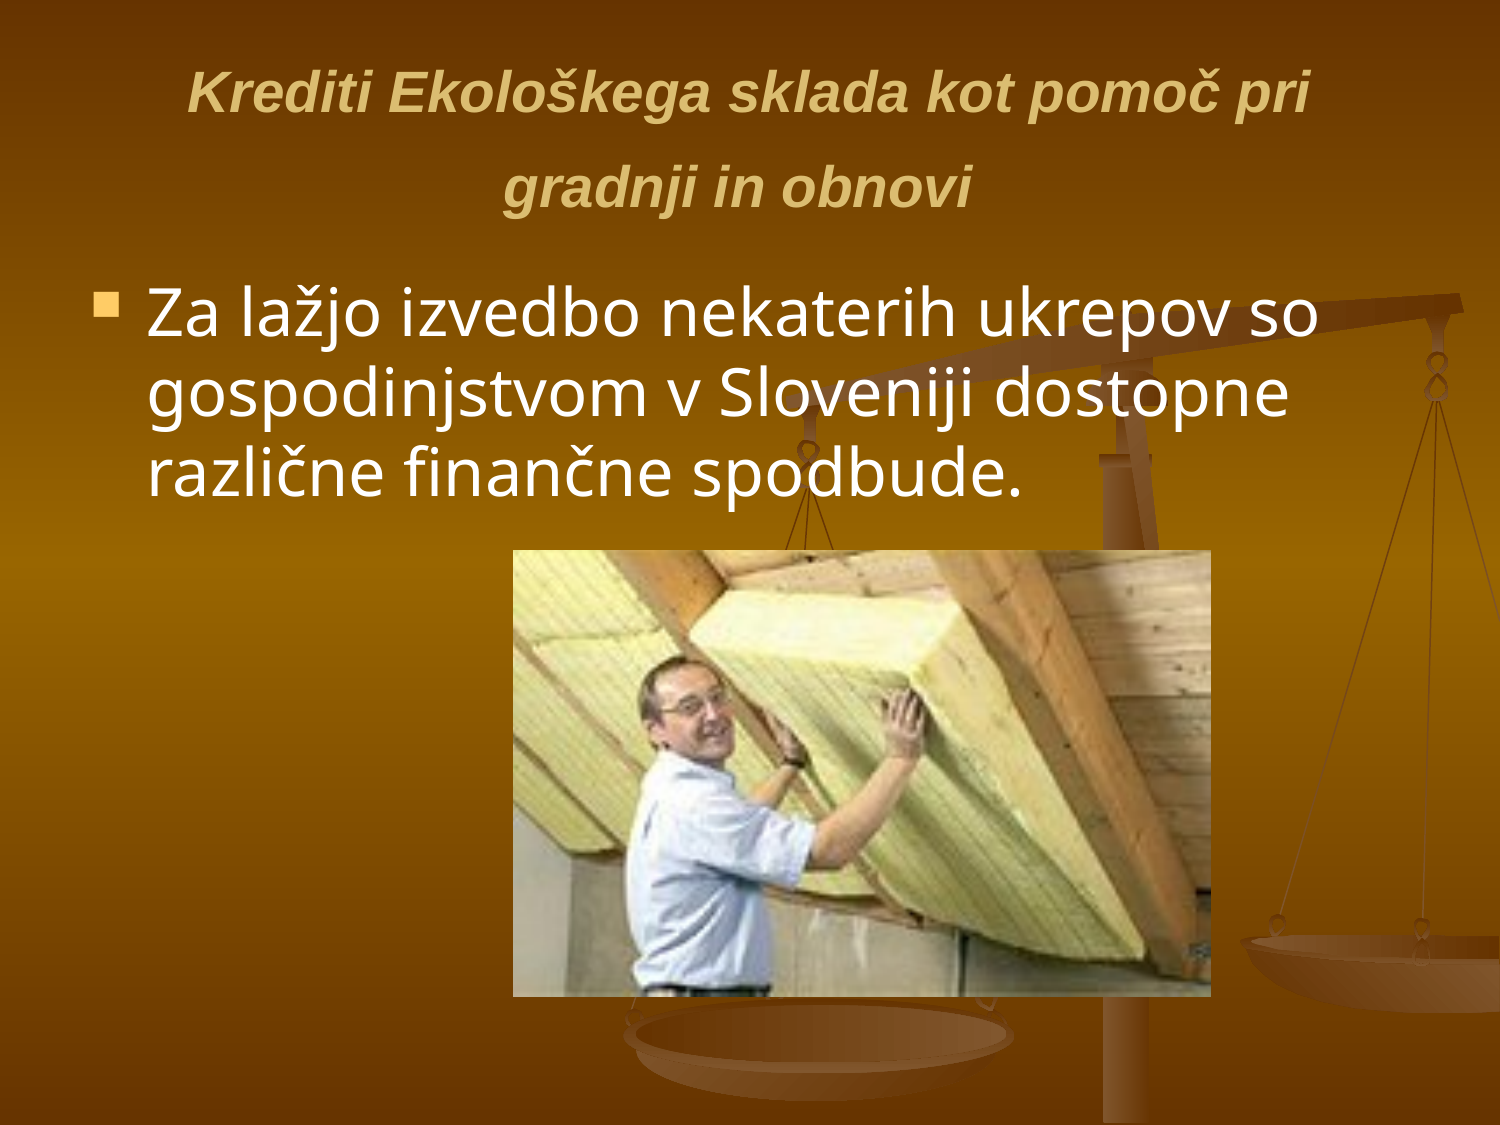

# Krediti Ekološkega sklada kot pomoč pri gradnji in obnovi
Za lažjo izvedbo nekaterih ukrepov so gospodinjstvom v Sloveniji dostopne različne finančne spodbude.